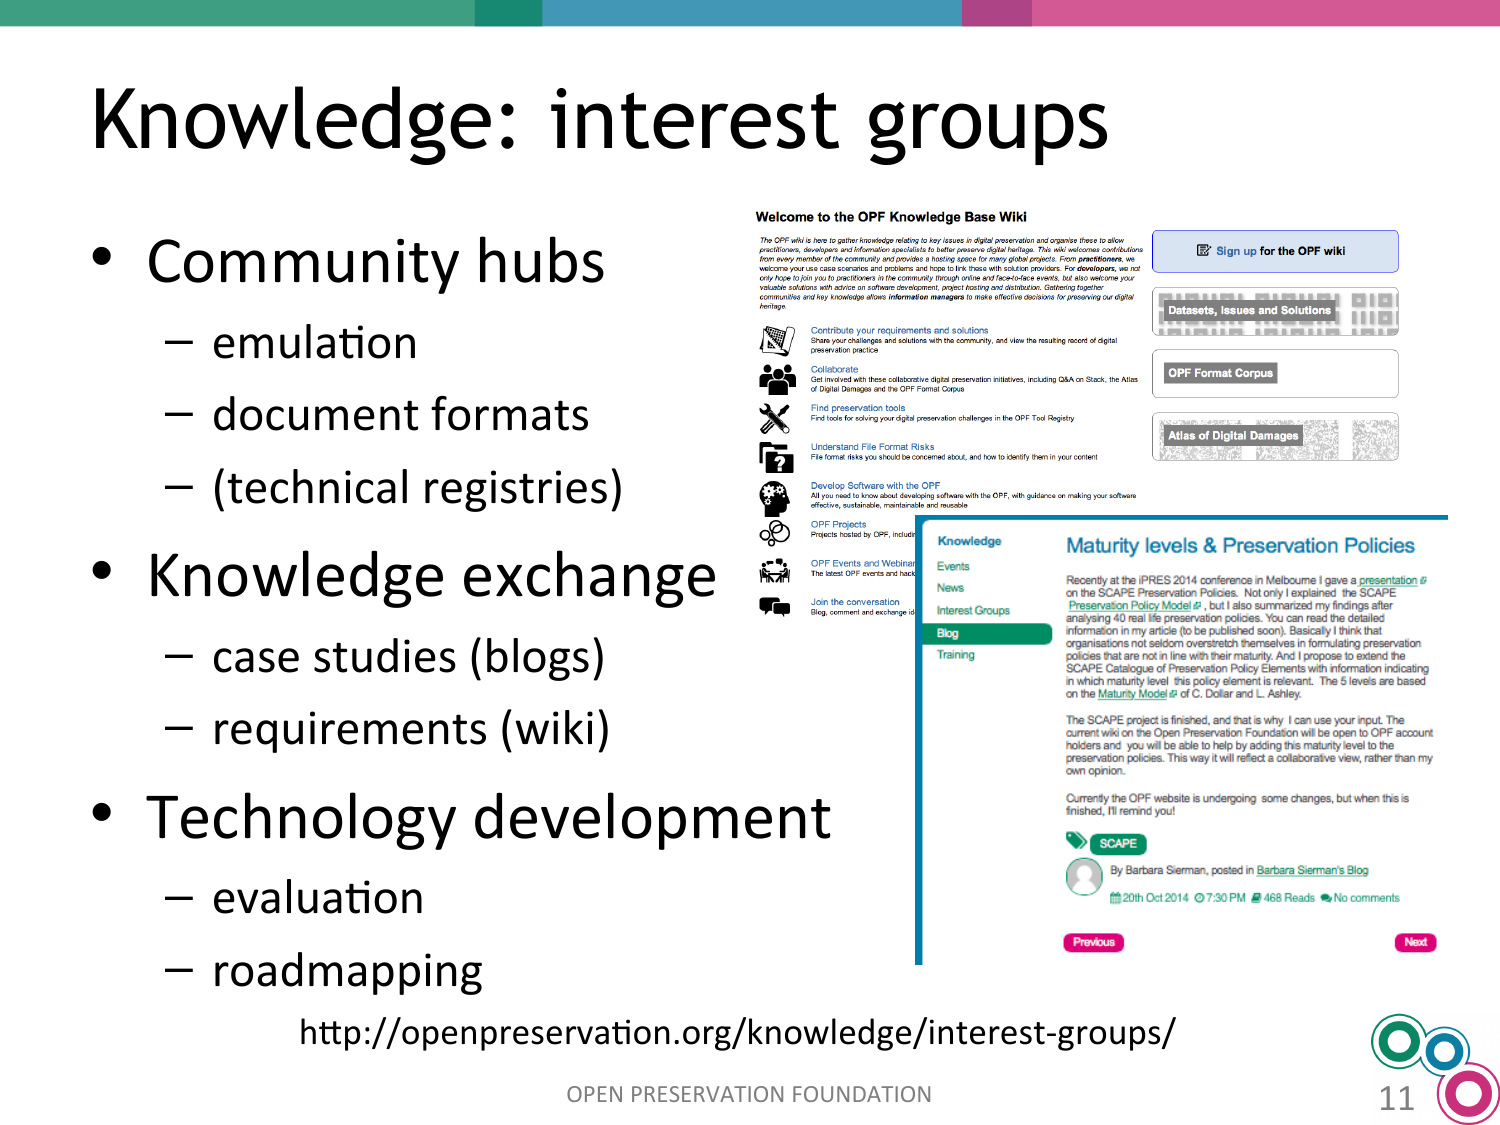

# Knowledge: interest groups
Community hubs
emulation
document formats
(technical registries)
Knowledge exchange
case studies (blogs)
requirements (wiki)
Technology development
evaluation
roadmapping
http://openpreservation.org/knowledge/interest-groups/